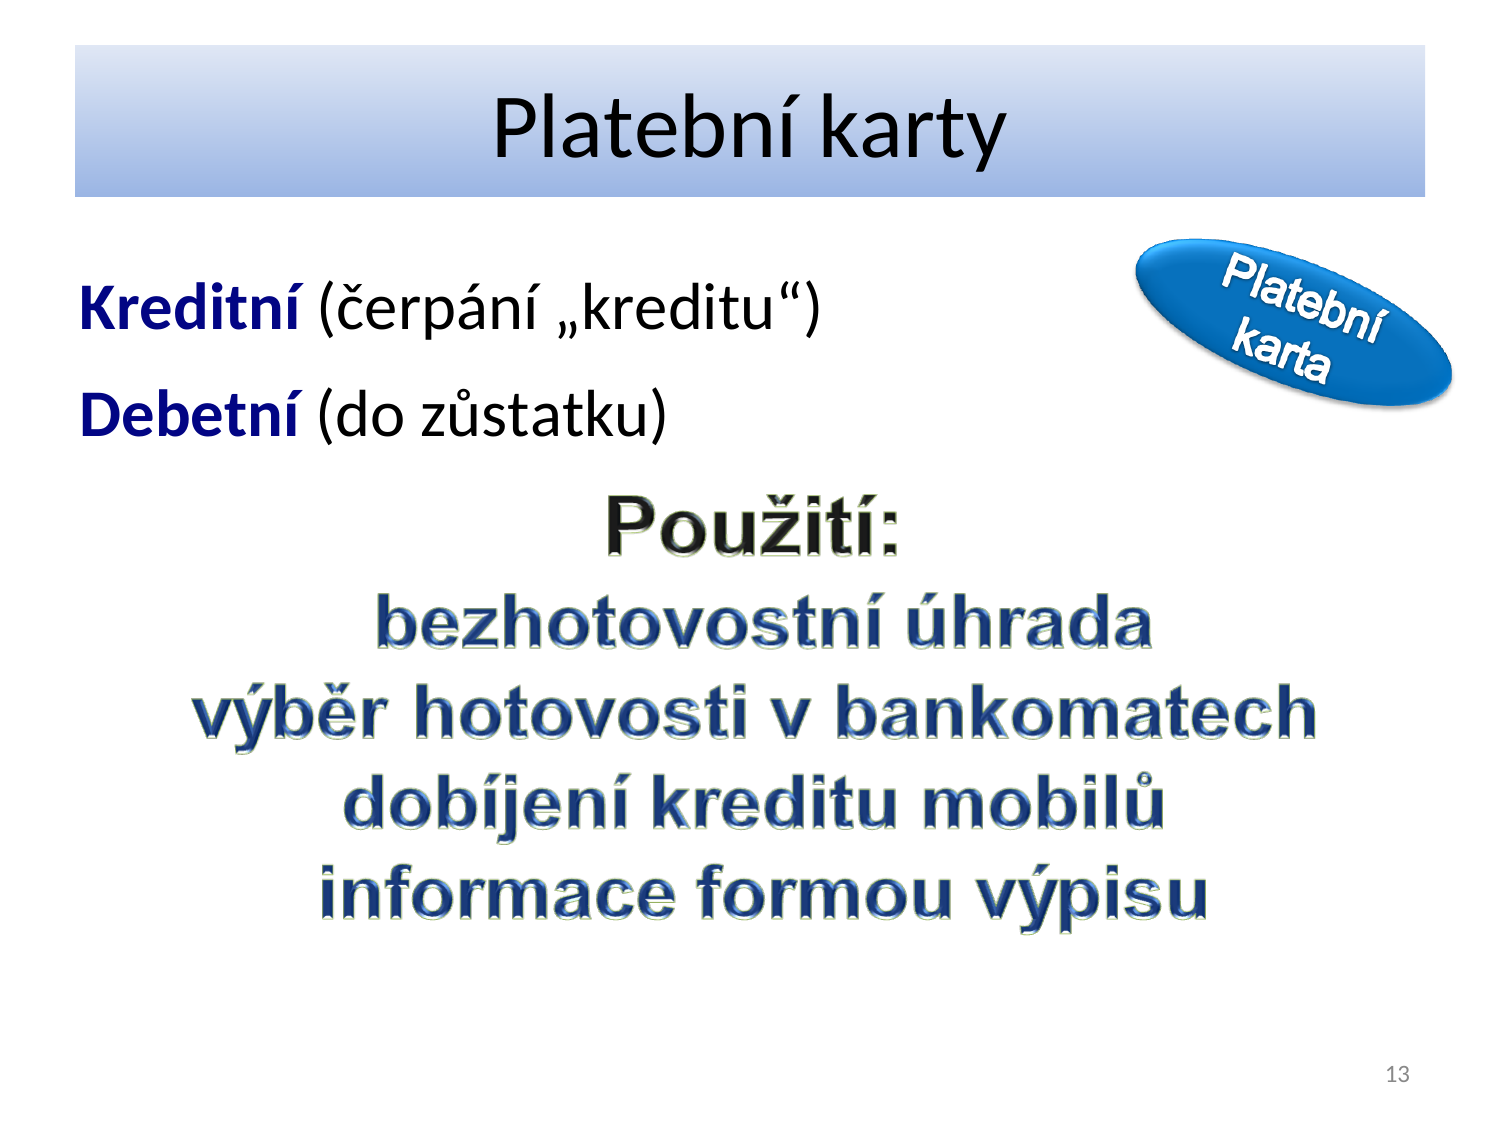

# Platební karty
Kreditní (čerpání „kreditu“)
Debetní (do zůstatku)